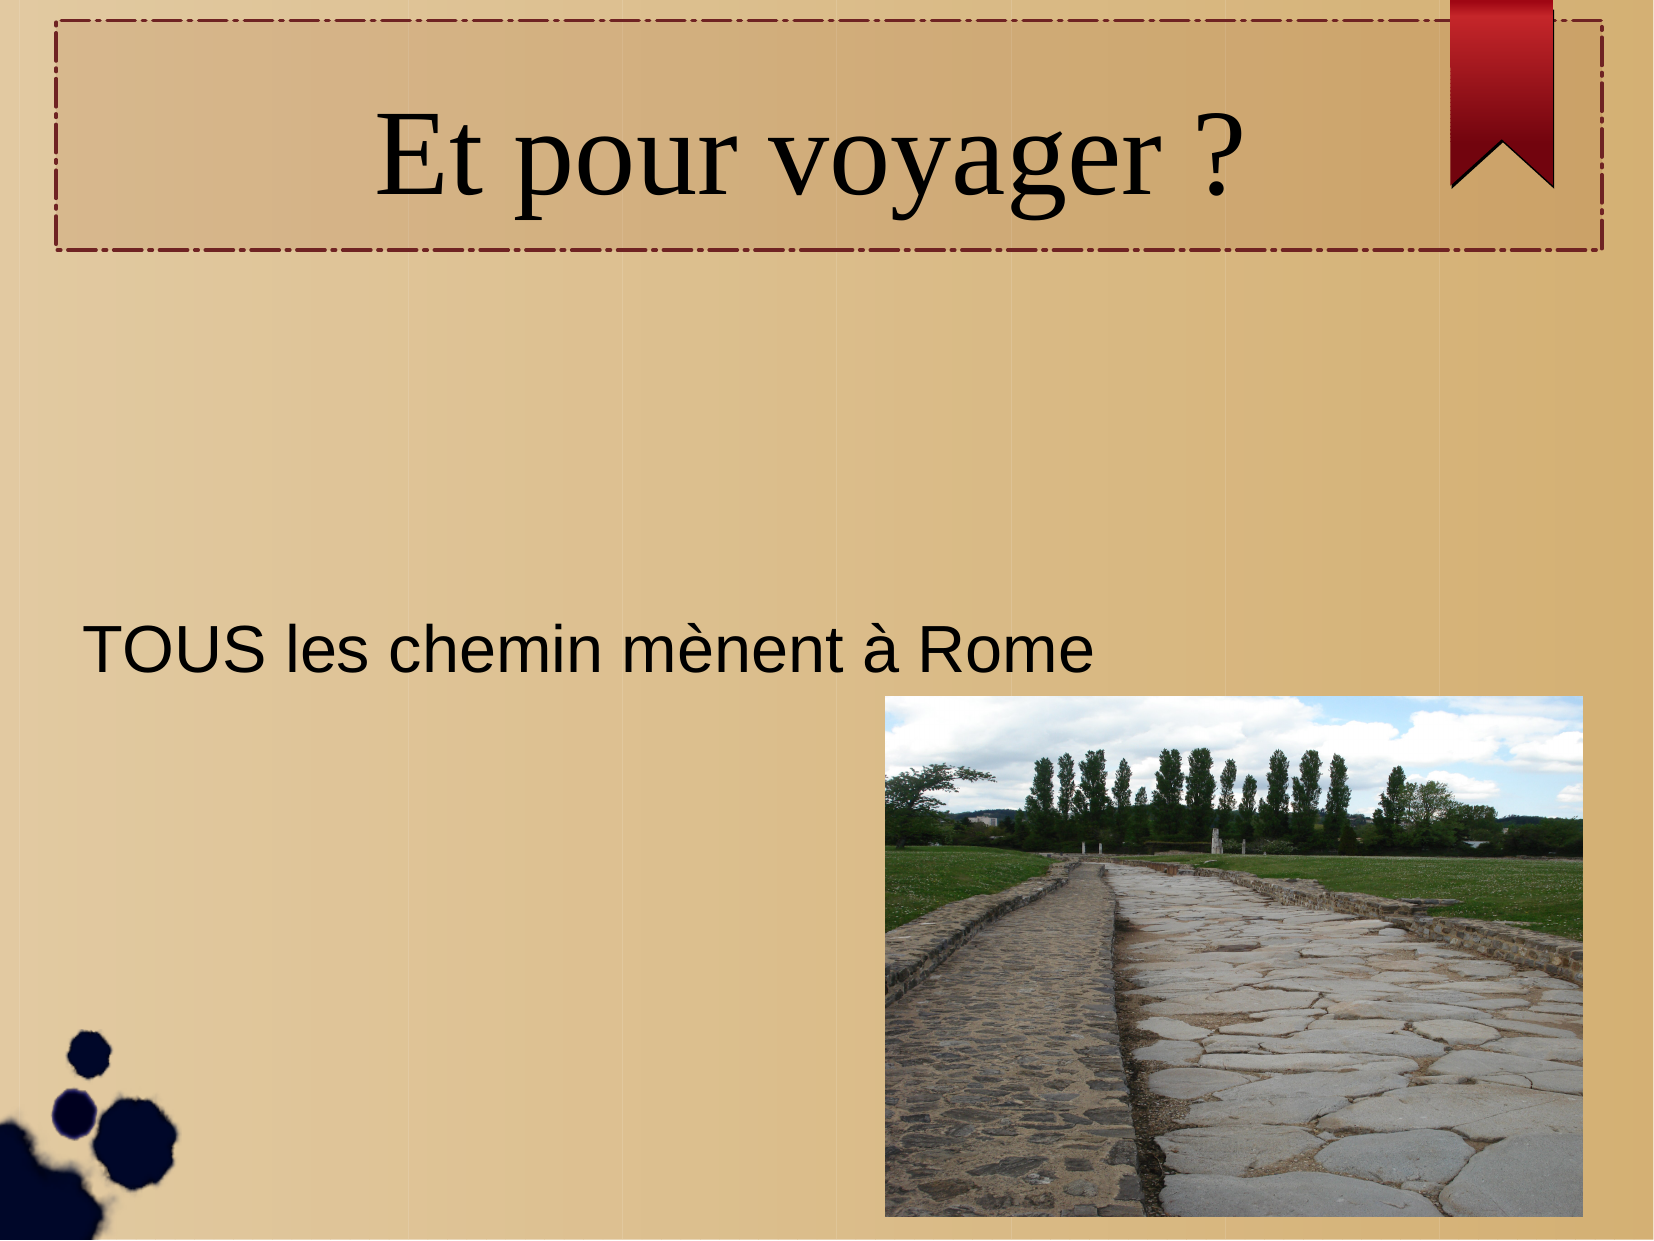

# Et pour voyager ?
TOUS les chemin mènent à Rome